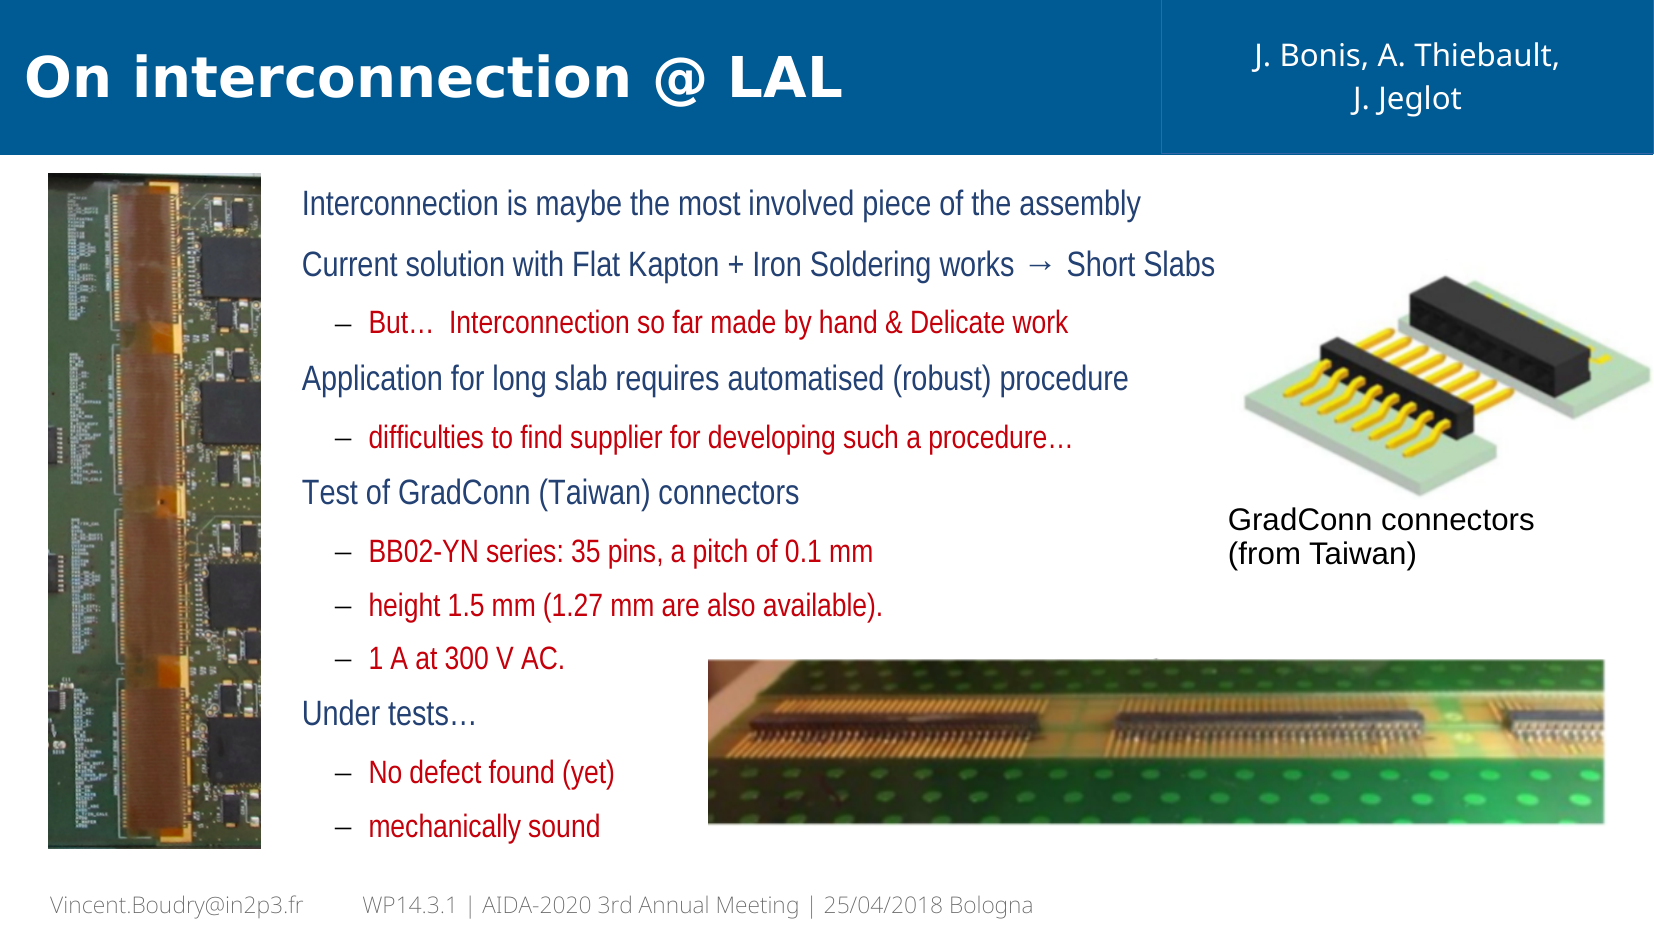

J. Bonis, A. Thiebault,
J. Jeglot
# On interconnection @ LAL
Interconnection is maybe the most involved piece of the assembly
Current solution with Flat Kapton + Iron Soldering works → Short Slabs
But… Interconnection so far made by hand & Delicate work
Application for long slab requires automatised (robust) procedure
difficulties to find supplier for developing such a procedure…
Test of GradConn (Taiwan) connectors
BB02-YN series: 35 pins, a pitch of 0.1 mm
height 1.5 mm (1.27 mm are also available).
1 A at 300 V AC.
Under tests…
No defect found (yet)
mechanically sound
GradConn connectors
(from Taiwan)
Vincent.Boudry@in2p3.fr
 WP14.3.1 | AIDA-2020 3rd Annual Meeting | 25/04/2018 Bologna